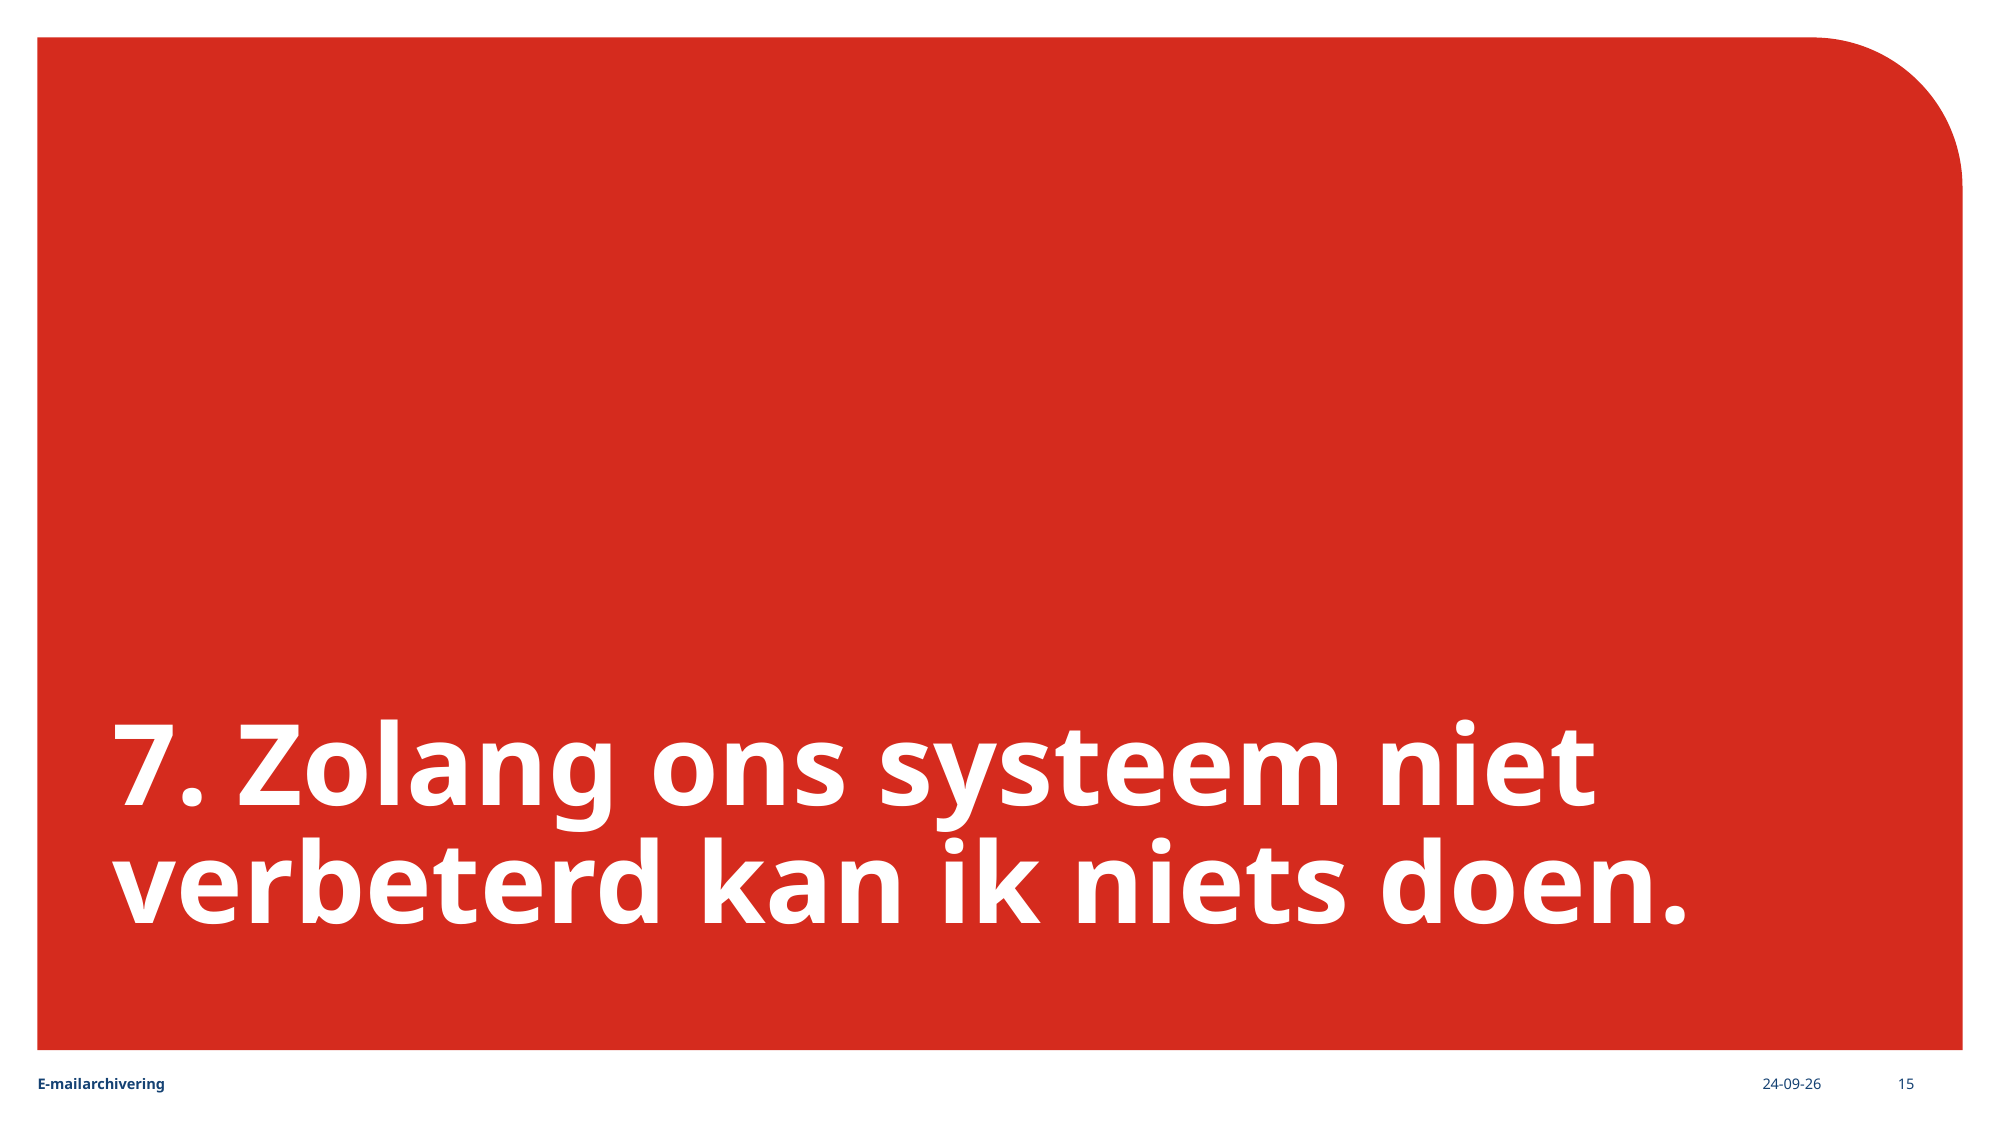

# 7. Zolang ons systeem niet verbeterd kan ik niets doen.